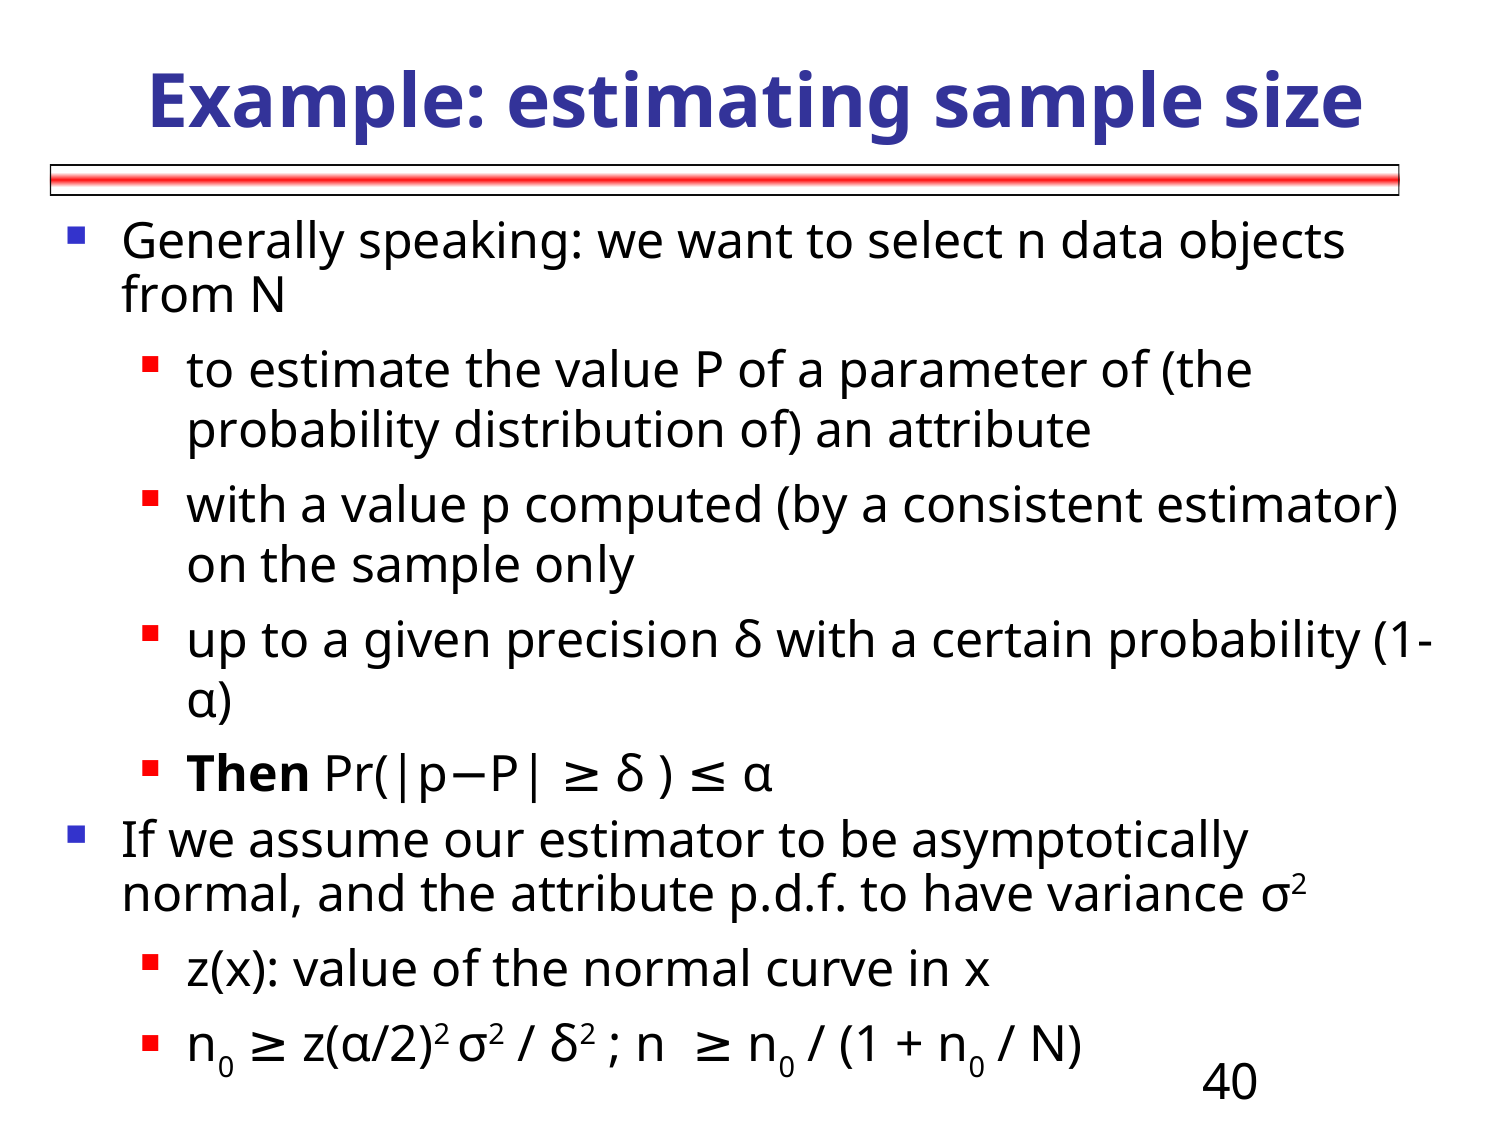

# Example: estimating sample size
Generally speaking: we want to select n data objects from N
to estimate the value P of a parameter of (the probability distribution of) an attribute
with a value p computed (by a consistent estimator) on the sample only
up to a given precision δ with a certain probability (1-α)
Then Pr(|p−P| ≥ δ ) ≤ α
If we assume our estimator to be asymptotically normal, and the attribute p.d.f. to have variance σ2
z(x): value of the normal curve in x
n0 ≥ z(α/2)2 σ2 / δ2 ; n ≥ n0 / (1 + n0 / N)